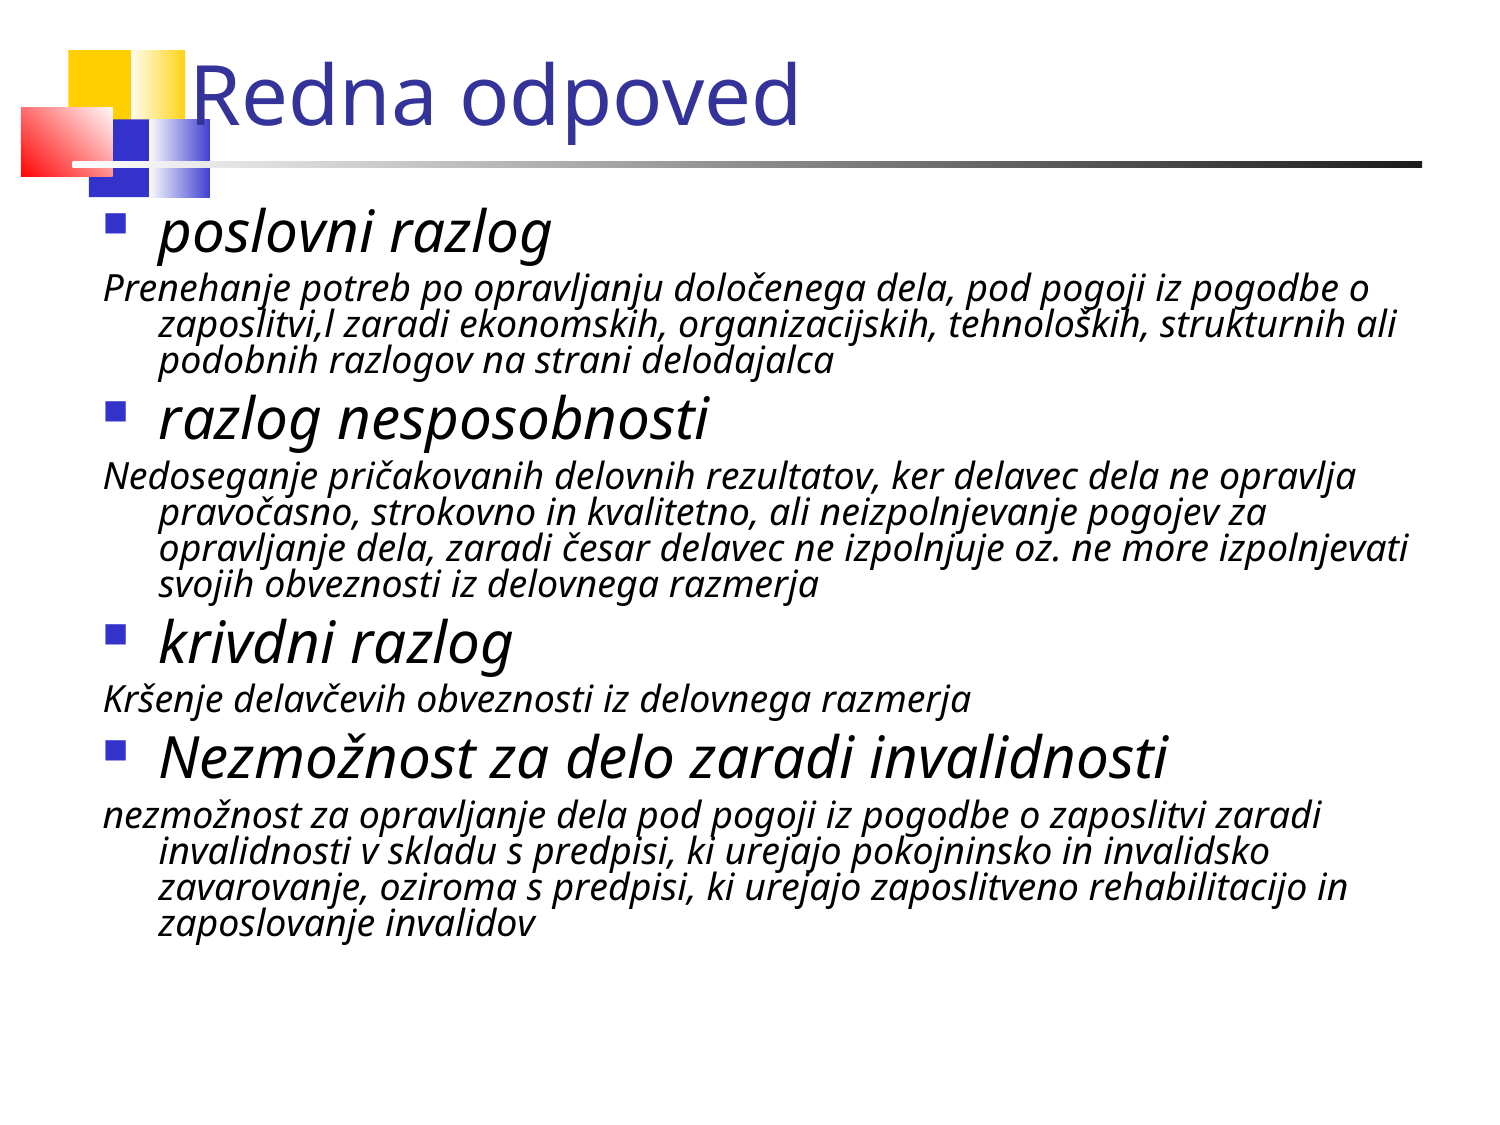

# Redna odpoved
poslovni razlog
Prenehanje potreb po opravljanju določenega dela, pod pogoji iz pogodbe o zaposlitvi,l zaradi ekonomskih, organizacijskih, tehnoloških, strukturnih ali podobnih razlogov na strani delodajalca
razlog nesposobnosti
Nedoseganje pričakovanih delovnih rezultatov, ker delavec dela ne opravlja pravočasno, strokovno in kvalitetno, ali neizpolnjevanje pogojev za opravljanje dela, zaradi česar delavec ne izpolnjuje oz. ne more izpolnjevati svojih obveznosti iz delovnega razmerja
krivdni razlog
Kršenje delavčevih obveznosti iz delovnega razmerja
Nezmožnost za delo zaradi invalidnosti
nezmožnost za opravljanje dela pod pogoji iz pogodbe o zaposlitvi zaradi invalidnosti v skladu s predpisi, ki urejajo pokojninsko in invalidsko zavarovanje, oziroma s predpisi, ki urejajo zaposlitveno rehabilitacijo in zaposlovanje invalidov